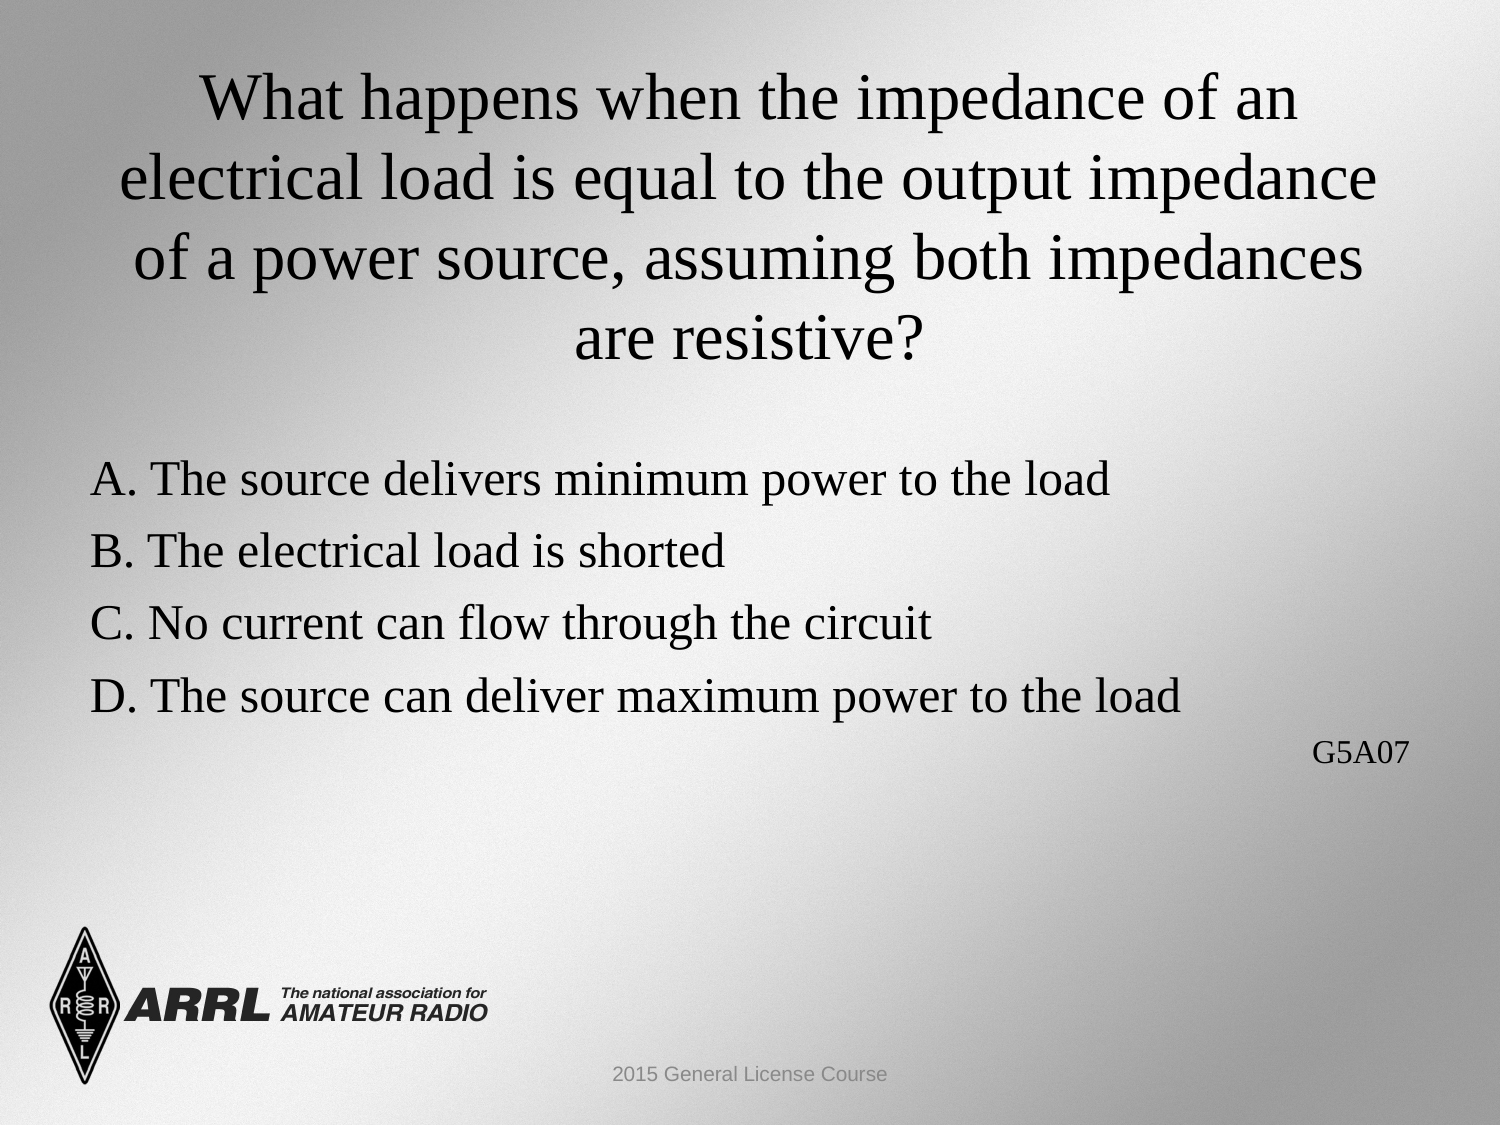

What happens when the impedance of an electrical load is equal to the output impedance of a power source, assuming both impedances are resistive?
# A. The source delivers minimum power to the load
B. The electrical load is shorted
C. No current can flow through the circuit
D. The source can deliver maximum power to the load
 G5A07
2015 General License Course